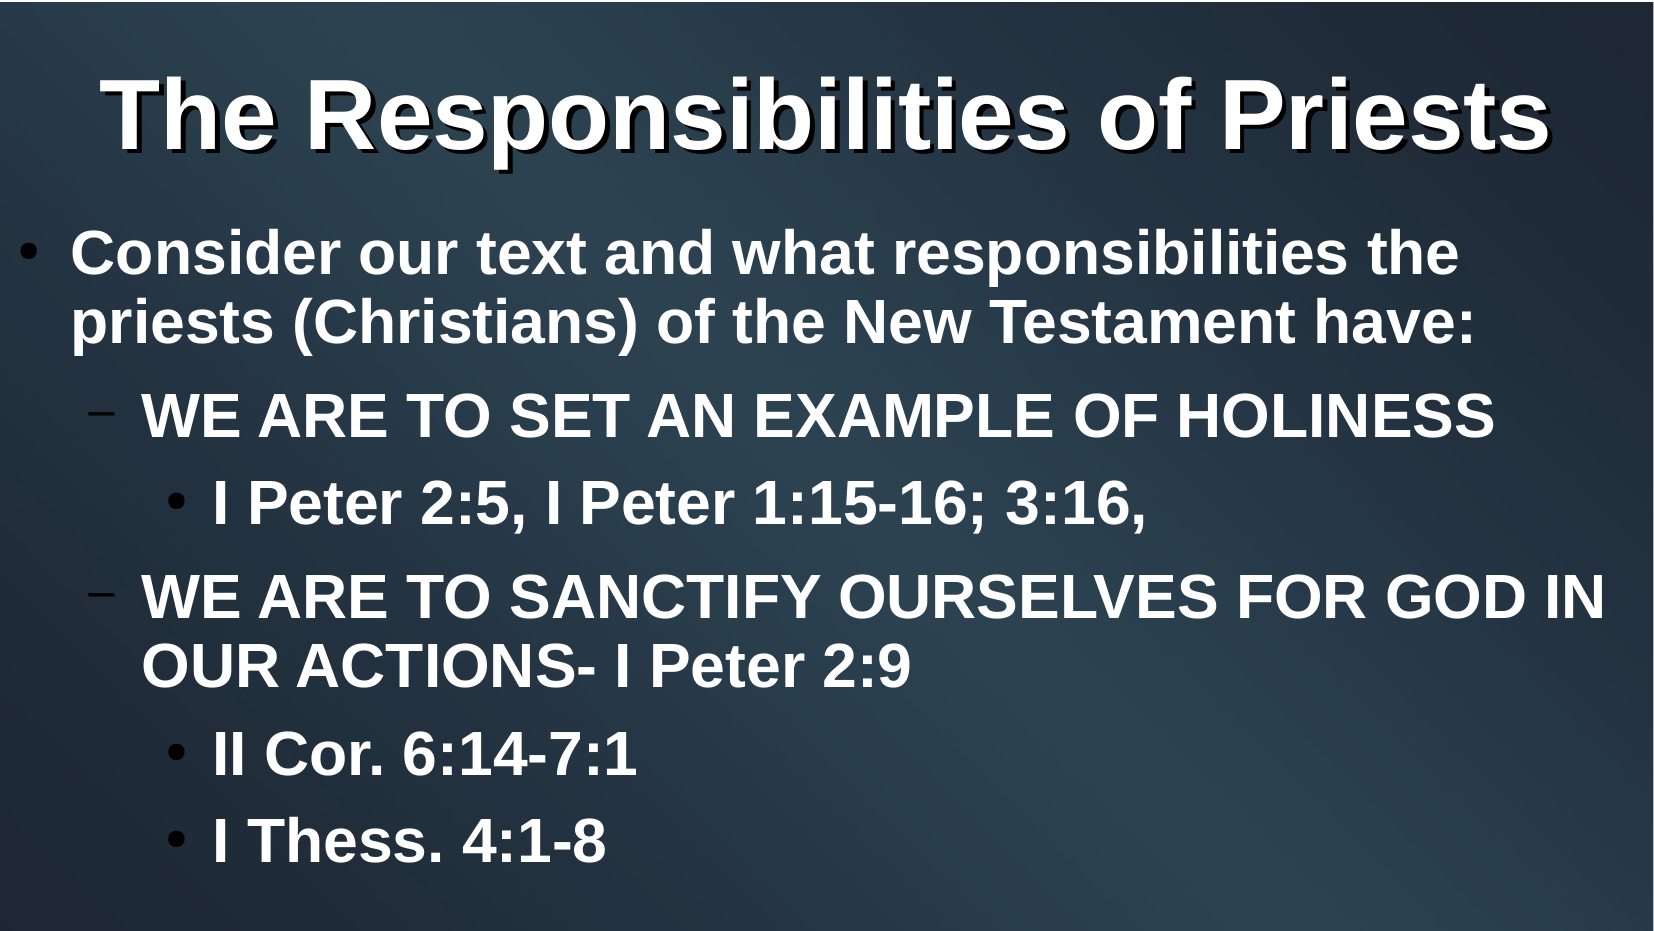

# The Responsibilities of Priests
Consider our text and what responsibilities the priests (Christians) of the New Testament have:
WE ARE TO SET AN EXAMPLE OF HOLINESS
I Peter 2:5, I Peter 1:15-16; 3:16,
WE ARE TO SANCTIFY OURSELVES FOR GOD IN OUR ACTIONS- I Peter 2:9
II Cor. 6:14-7:1
I Thess. 4:1-8